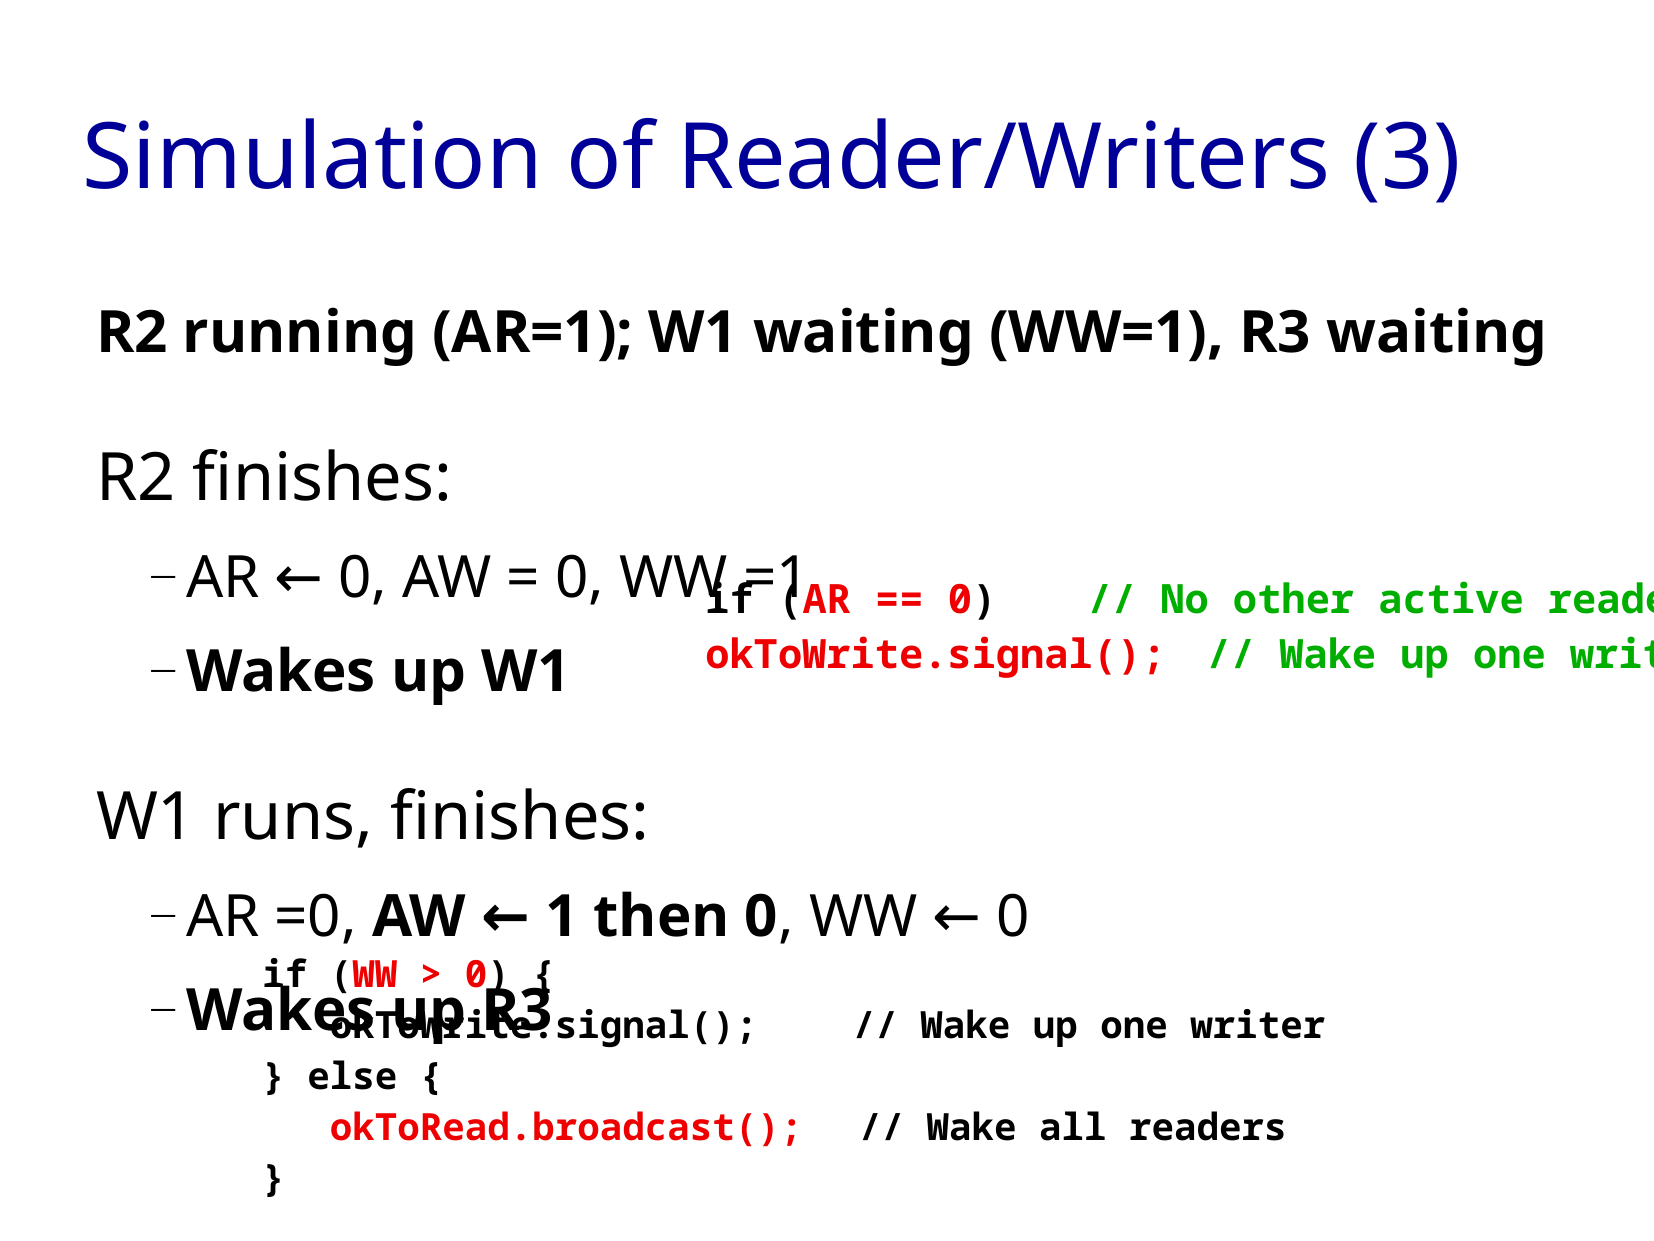

# Simulation of Reader/Writers (3)
R2 running (AR=1); W1 waiting (WW=1), R3 waiting
R2 finishes:
AR ← 0, AW = 0, WW =1
Wakes up W1
W1 runs, finishes:
AR =0, AW ← 1 then 0, WW ← 0
Wakes up R3
	if (AR == 0)		 // No other active readers
		okToWrite.signal();	// Wake up one writer
 if (WW > 0) {
 okToWrite.signal();	 // Wake up one writer
 } else {
 okToRead.broadcast();	// Wake all readers
 }